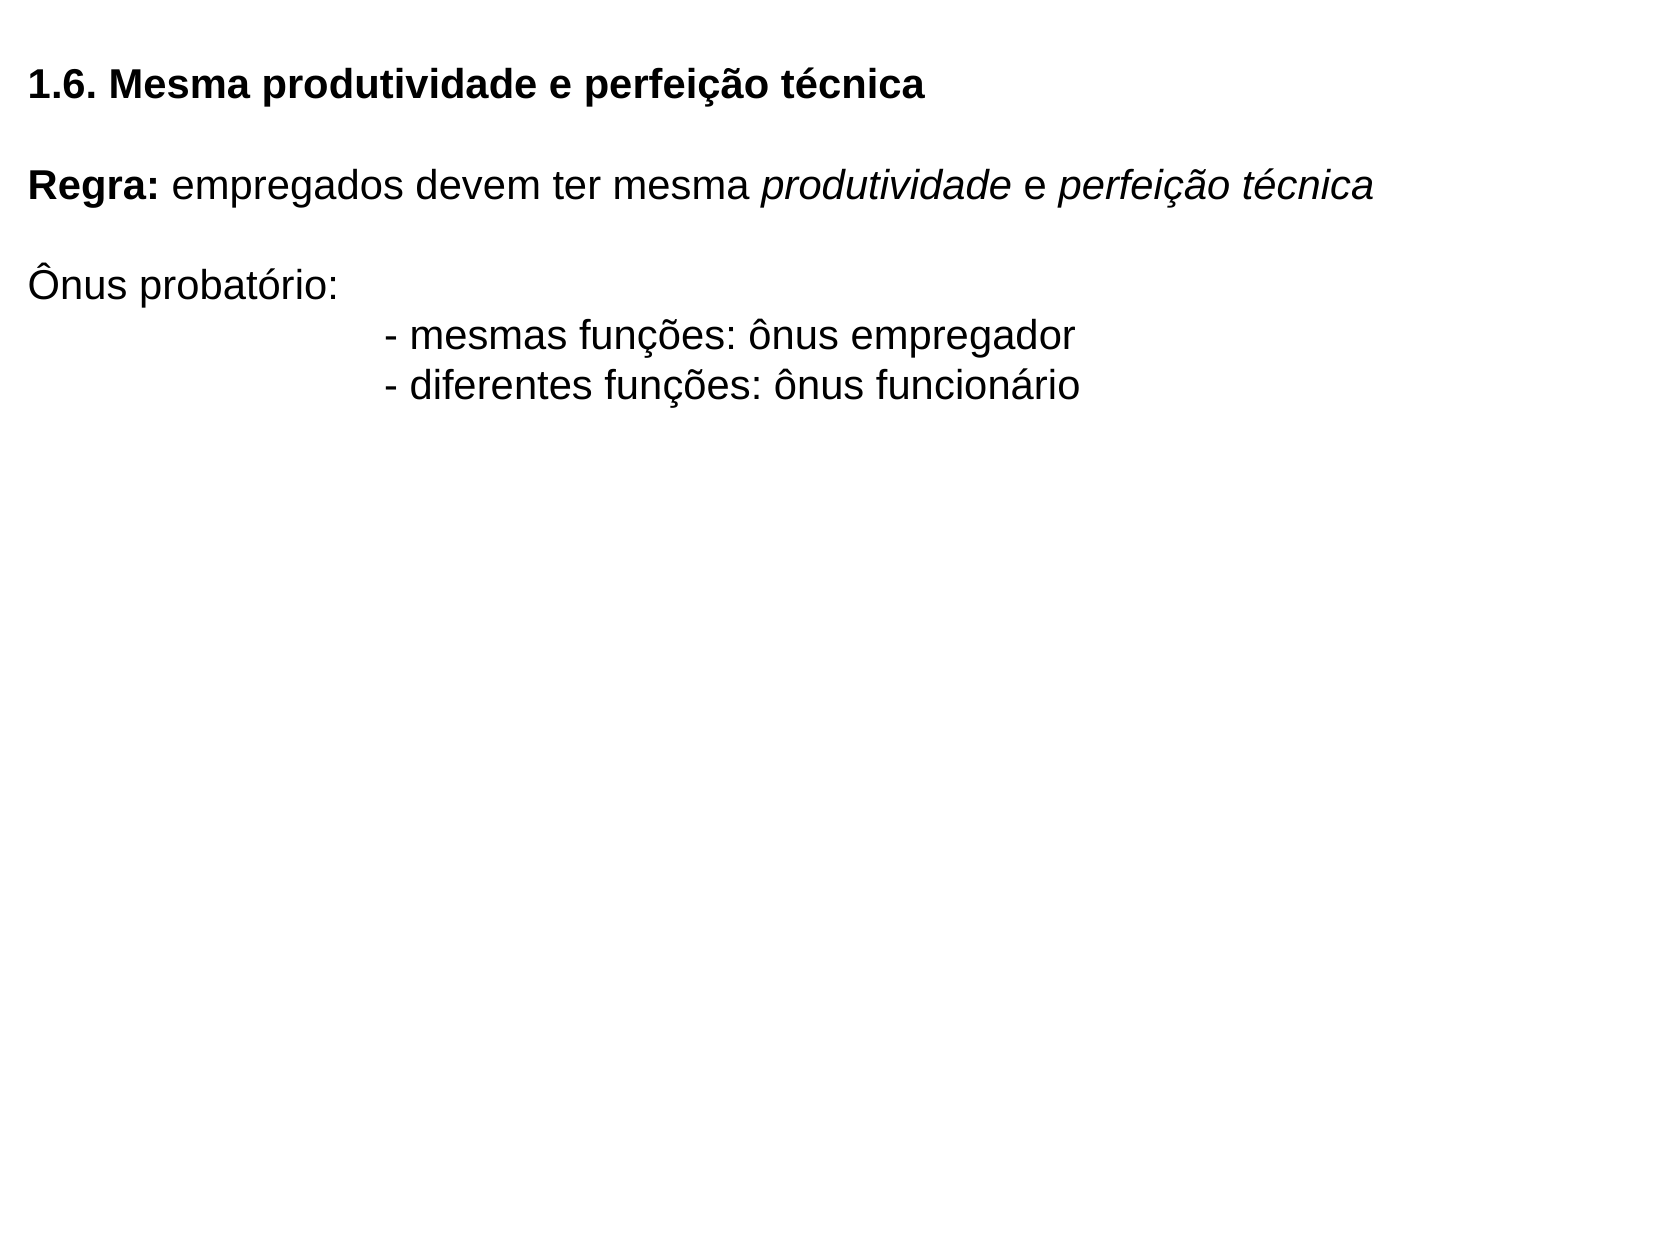

1.6. Mesma produtividade e perfeição técnica
Regra: empregados devem ter mesma produtividade e perfeição técnica
Ônus probatório:
 - mesmas funções: ônus empregador
 - diferentes funções: ônus funcionário